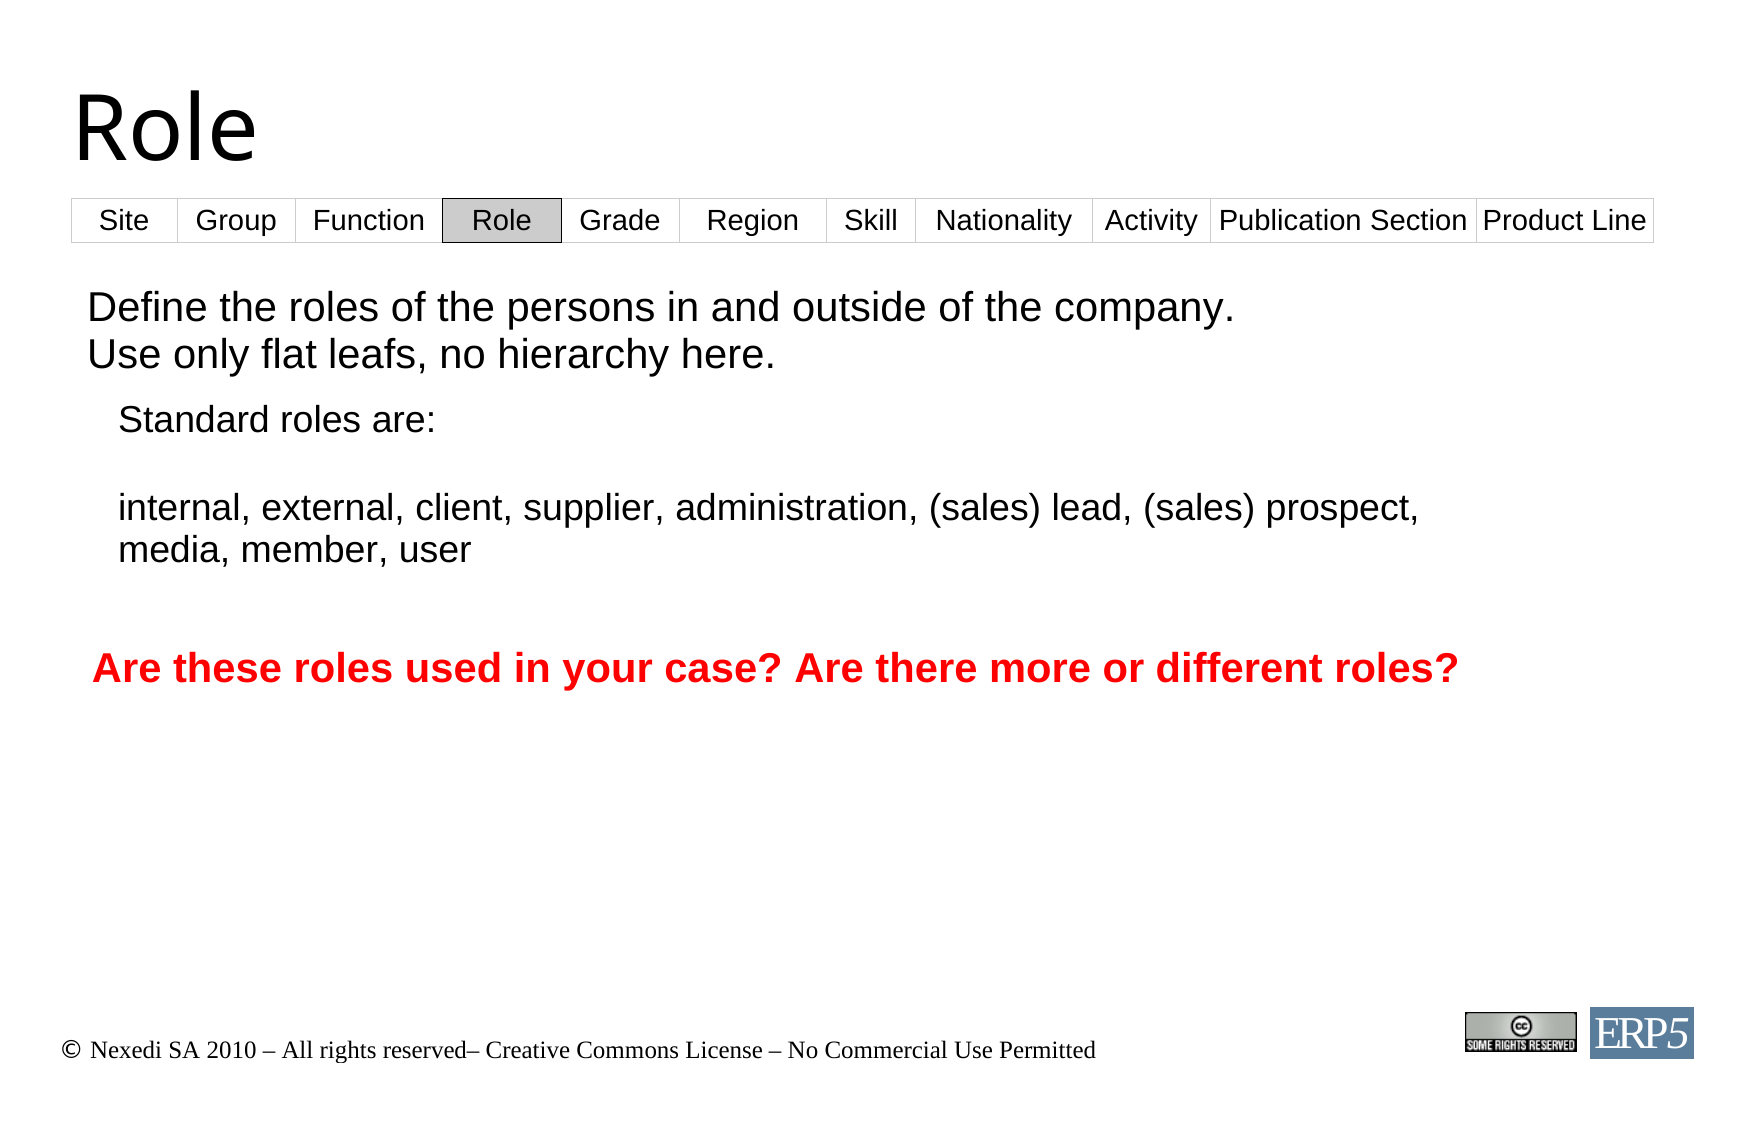

# Role
Site
Group
Function
Role
Grade
Region
Skill
Nationality
Activity
Publication Section
Product Line
Define the roles of the persons in and outside of the company.
Use only flat leafs, no hierarchy here.
Standard roles are:
internal, external, client, supplier, administration, (sales) lead, (sales) prospect, media, member, user
Are these roles used in your case? Are there more or different roles?